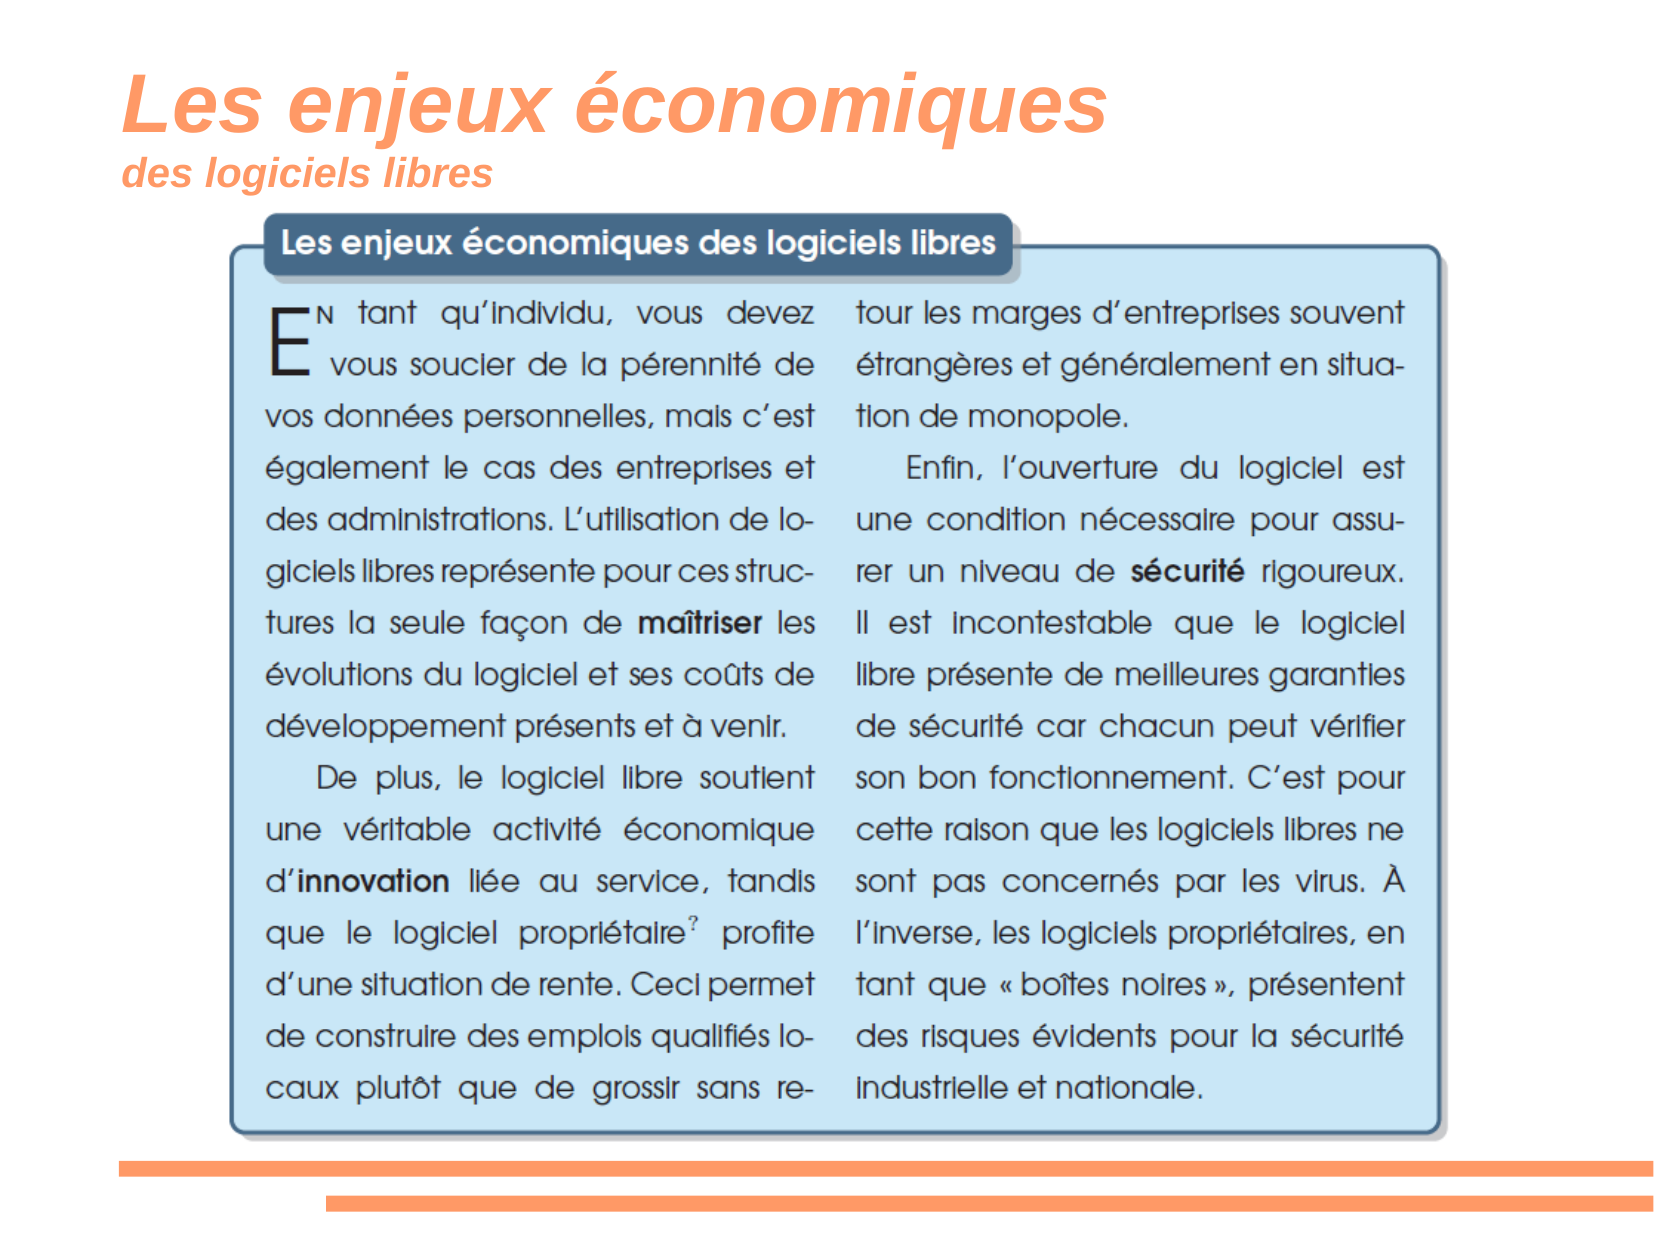

# Les enjeux économiques des logiciels libres